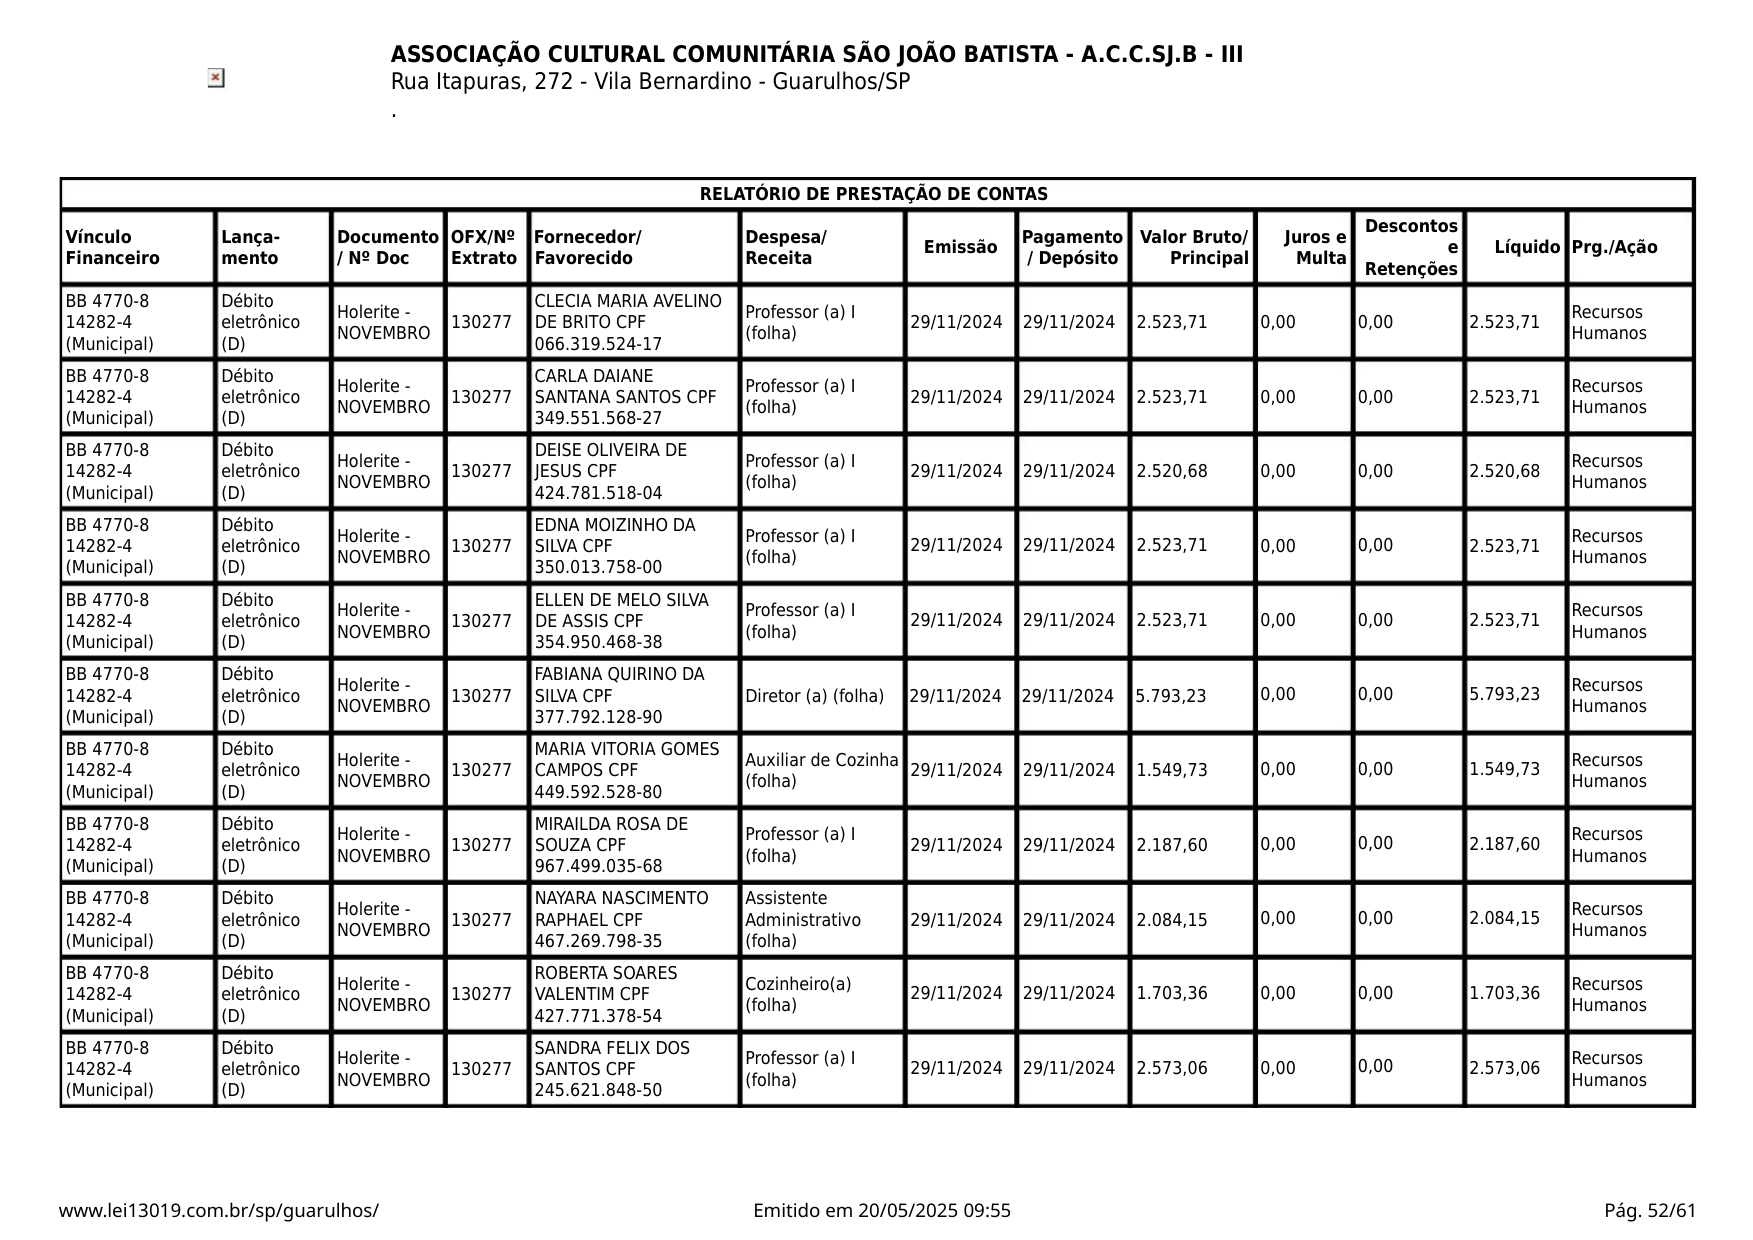

ASSOCIAÇÃO CULTURAL COMUNITÁRIA SÃO JOÃO BATISTA - A.C.C.SJ.B - III
Rua Itapuras, 272 - Vila Bernardino - Guarulhos/SP
.
RELATÓRIO DE PRESTAÇÃO DE CONTAS
Descontos
e
Retenções
Vínculo
Financeiro
Lança-
mento
Documento OFX/Nº Fornecedor/
Despesa/
Receita
Pagamento Valor Bruto/
/ Depósito Principal
Juros e
Multa
Emissão
Líquido Prg./Ação
/ Nº Doc
Extrato Favorecido
BB 4770-8
14282-4
(Municipal)
Débito
eletrônico
(D)
CLECIA MARIA AVELINO
130277 DE BRITO CPF
066.319.524-17
Holerite -
NOVEMBRO
Professor (a) I
(folha)
Recursos
Humanos
29/11/2024 29/11/2024 2.523,71
29/11/2024 29/11/2024 2.523,71
29/11/2024 29/11/2024 2.520,68
29/11/2024 29/11/2024 2.523,71
29/11/2024 29/11/2024 2.523,71
0,00
0,00
0,00
0,00
0,00
0,00
0,00
0,00
0,00
0,00
0,00
0,00
2.523,71
BB 4770-8
14282-4
(Municipal)
Débito
eletrônico
(D)
CARLA DAIANE
130277 SANTANA SANTOS CPF
349.551.568-27
Holerite -
NOVEMBRO
Professor (a) I
(folha)
Recursos
Humanos
0,00
0,00
0,00
0,00
0,00
0,00
0,00
0,00
0,00
0,00
2.523,71
2.520,68
2.523,71
2.523,71
5.793,23
1.549,73
2.187,60
2.084,15
1.703,36
2.573,06
BB 4770-8
14282-4
(Municipal)
Débito
eletrônico
(D)
DEISE OLIVEIRA DE
130277 JESUS CPF
424.781.518-04
Holerite -
NOVEMBRO
Professor (a) I
(folha)
Recursos
Humanos
BB 4770-8
14282-4
(Municipal)
Débito
eletrônico
(D)
EDNA MOIZINHO DA
130277 SILVA CPF
350.013.758-00
Holerite -
NOVEMBRO
Professor (a) I
(folha)
Recursos
Humanos
BB 4770-8
14282-4
(Municipal)
Débito
eletrônico
(D)
ELLEN DE MELO SILVA
130277 DE ASSIS CPF
354.950.468-38
Holerite -
NOVEMBRO
Professor (a) I
(folha)
Recursos
Humanos
BB 4770-8
14282-4
(Municipal)
Débito
eletrônico
(D)
FABIANA QUIRINO DA
130277 SILVA CPF
Holerite -
NOVEMBRO
Recursos
Humanos
Diretor (a) (folha) 29/11/2024 29/11/2024 5.793,23
377.792.128-90
BB 4770-8
14282-4
(Municipal)
Débito
eletrônico
(D)
MARIA VITORIA GOMES
130277 CAMPOS CPF
449.592.528-80
Holerite -
NOVEMBRO
Auxiliar de Cozinha
(folha)
Recursos
Humanos
29/11/2024 29/11/2024 1.549,73
29/11/2024 29/11/2024 2.187,60
29/11/2024 29/11/2024 2.084,15
29/11/2024 29/11/2024 1.703,36
29/11/2024 29/11/2024 2.573,06
BB 4770-8
14282-4
(Municipal)
Débito
eletrônico
(D)
MIRAILDA ROSA DE
130277 SOUZA CPF
967.499.035-68
Holerite -
NOVEMBRO
Professor (a) I
(folha)
Recursos
Humanos
BB 4770-8
14282-4
(Municipal)
Débito
eletrônico
(D)
NAYARA NASCIMENTO
130277 RAPHAEL CPF
467.269.798-35
Assistente
Administrativo
(folha)
Holerite -
NOVEMBRO
Recursos
Humanos
BB 4770-8
14282-4
(Municipal)
Débito
eletrônico
(D)
ROBERTA SOARES
130277 VALENTIM CPF
427.771.378-54
Holerite -
NOVEMBRO
Cozinheiro(a)
(folha)
Recursos
Humanos
BB 4770-8
14282-4
(Municipal)
Débito
eletrônico
(D)
SANDRA FELIX DOS
130277 SANTOS CPF
245.621.848-50
Holerite -
NOVEMBRO
Professor (a) I
(folha)
Recursos
Humanos
www.lei13019.com.br/sp/guarulhos/
Emitido em 20/05/2025 09:55
Pág. 52/61